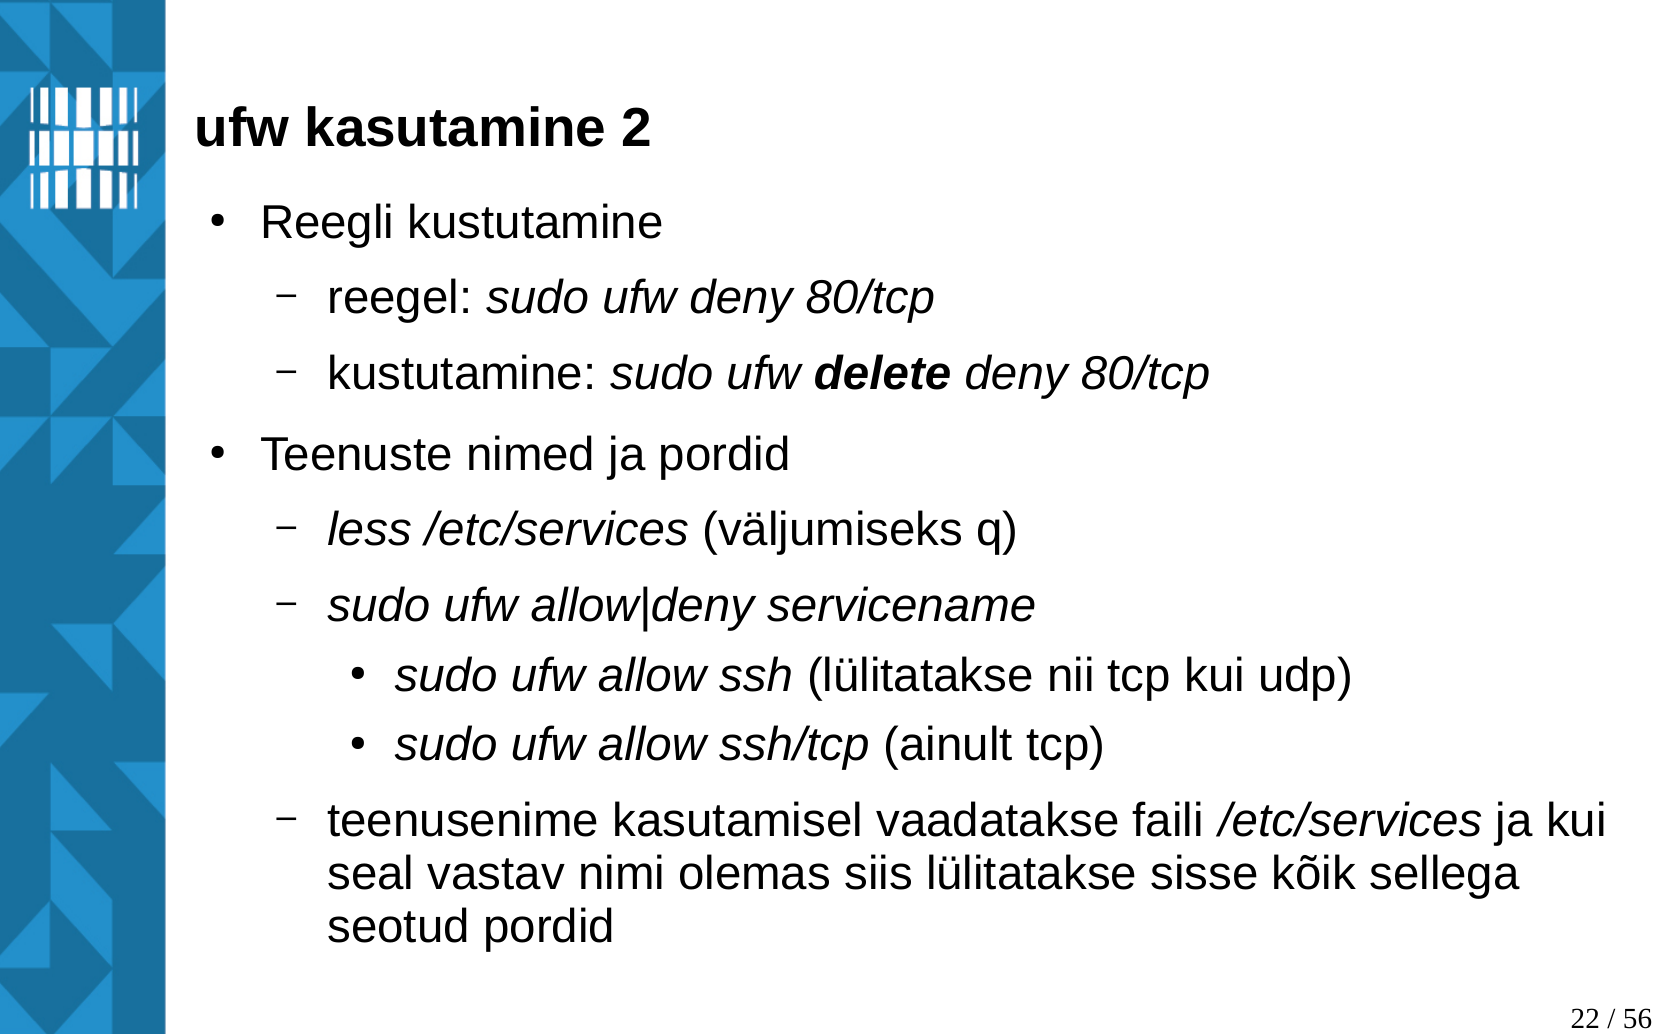

# ufw kasutamine 2
Reegli kustutamine
reegel: sudo ufw deny 80/tcp
kustutamine: sudo ufw delete deny 80/tcp
Teenuste nimed ja pordid
less /etc/services (väljumiseks q)
sudo ufw allow|deny servicename
sudo ufw allow ssh (lülitatakse nii tcp kui udp)
sudo ufw allow ssh/tcp (ainult tcp)
teenusenime kasutamisel vaadatakse faili /etc/services ja kui seal vastav nimi olemas siis lülitatakse sisse kõik sellega seotud pordid
22